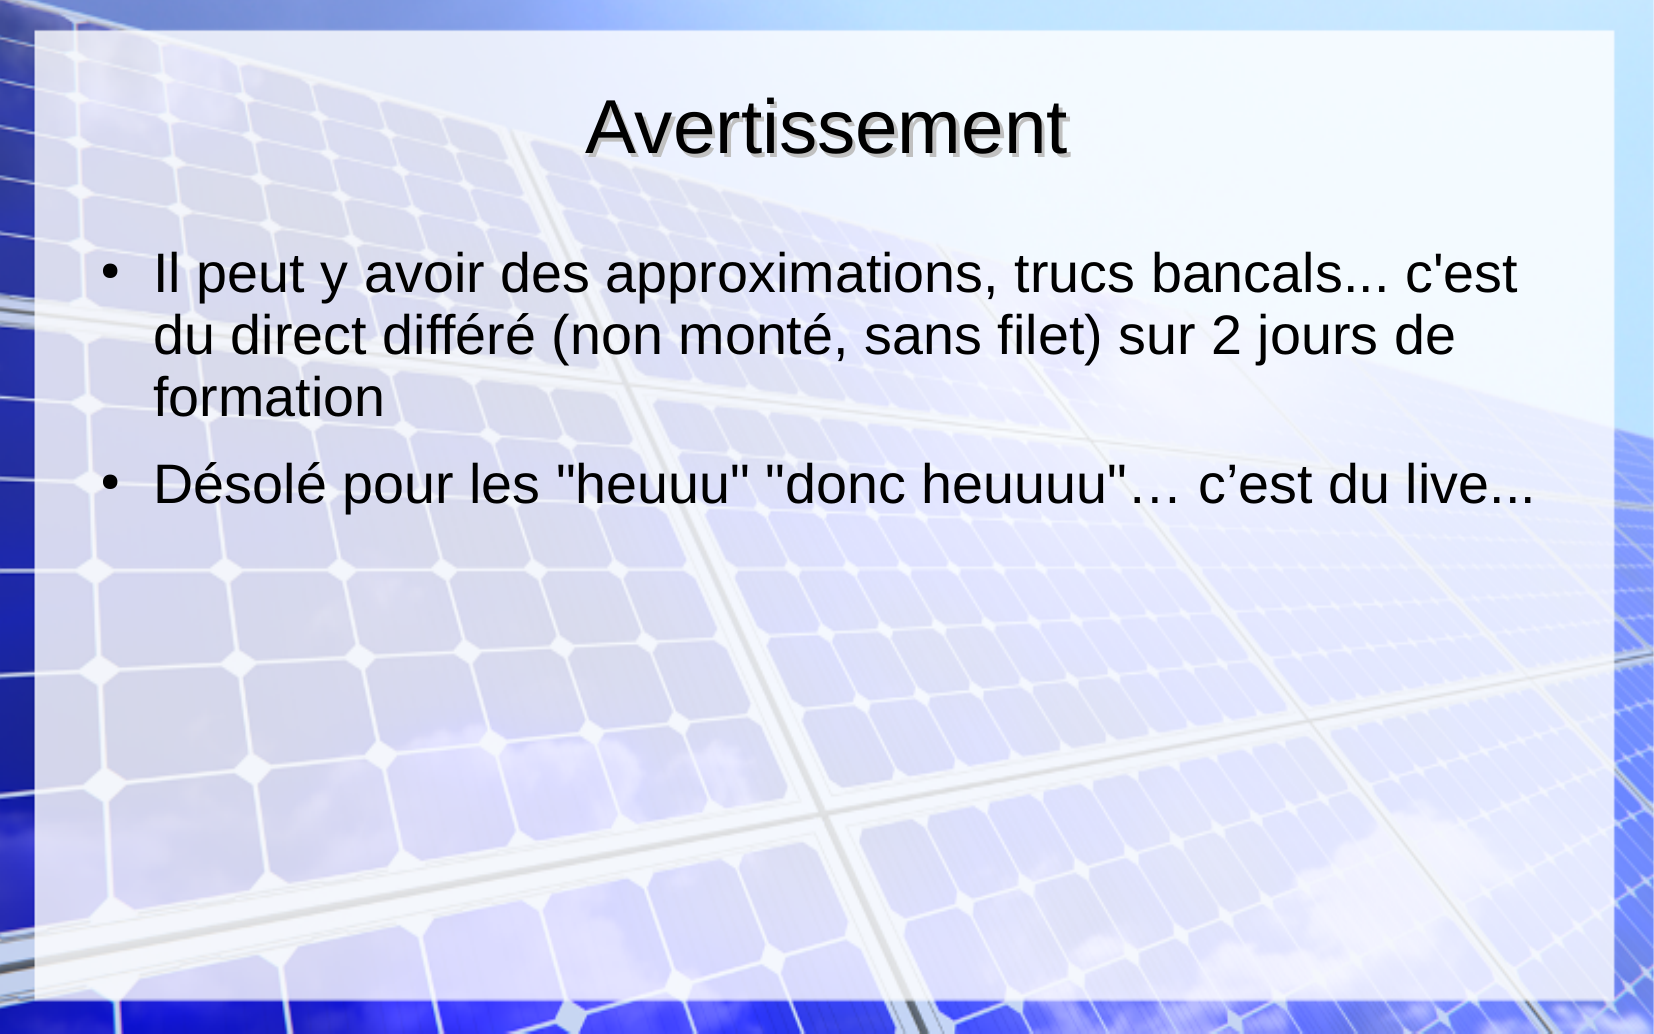

# Avertissement
Il peut y avoir des approximations, trucs bancals... c'est du direct différé (non monté, sans filet) sur 2 jours de formation
Désolé pour les "heuuu" "donc heuuuu"… c’est du live...